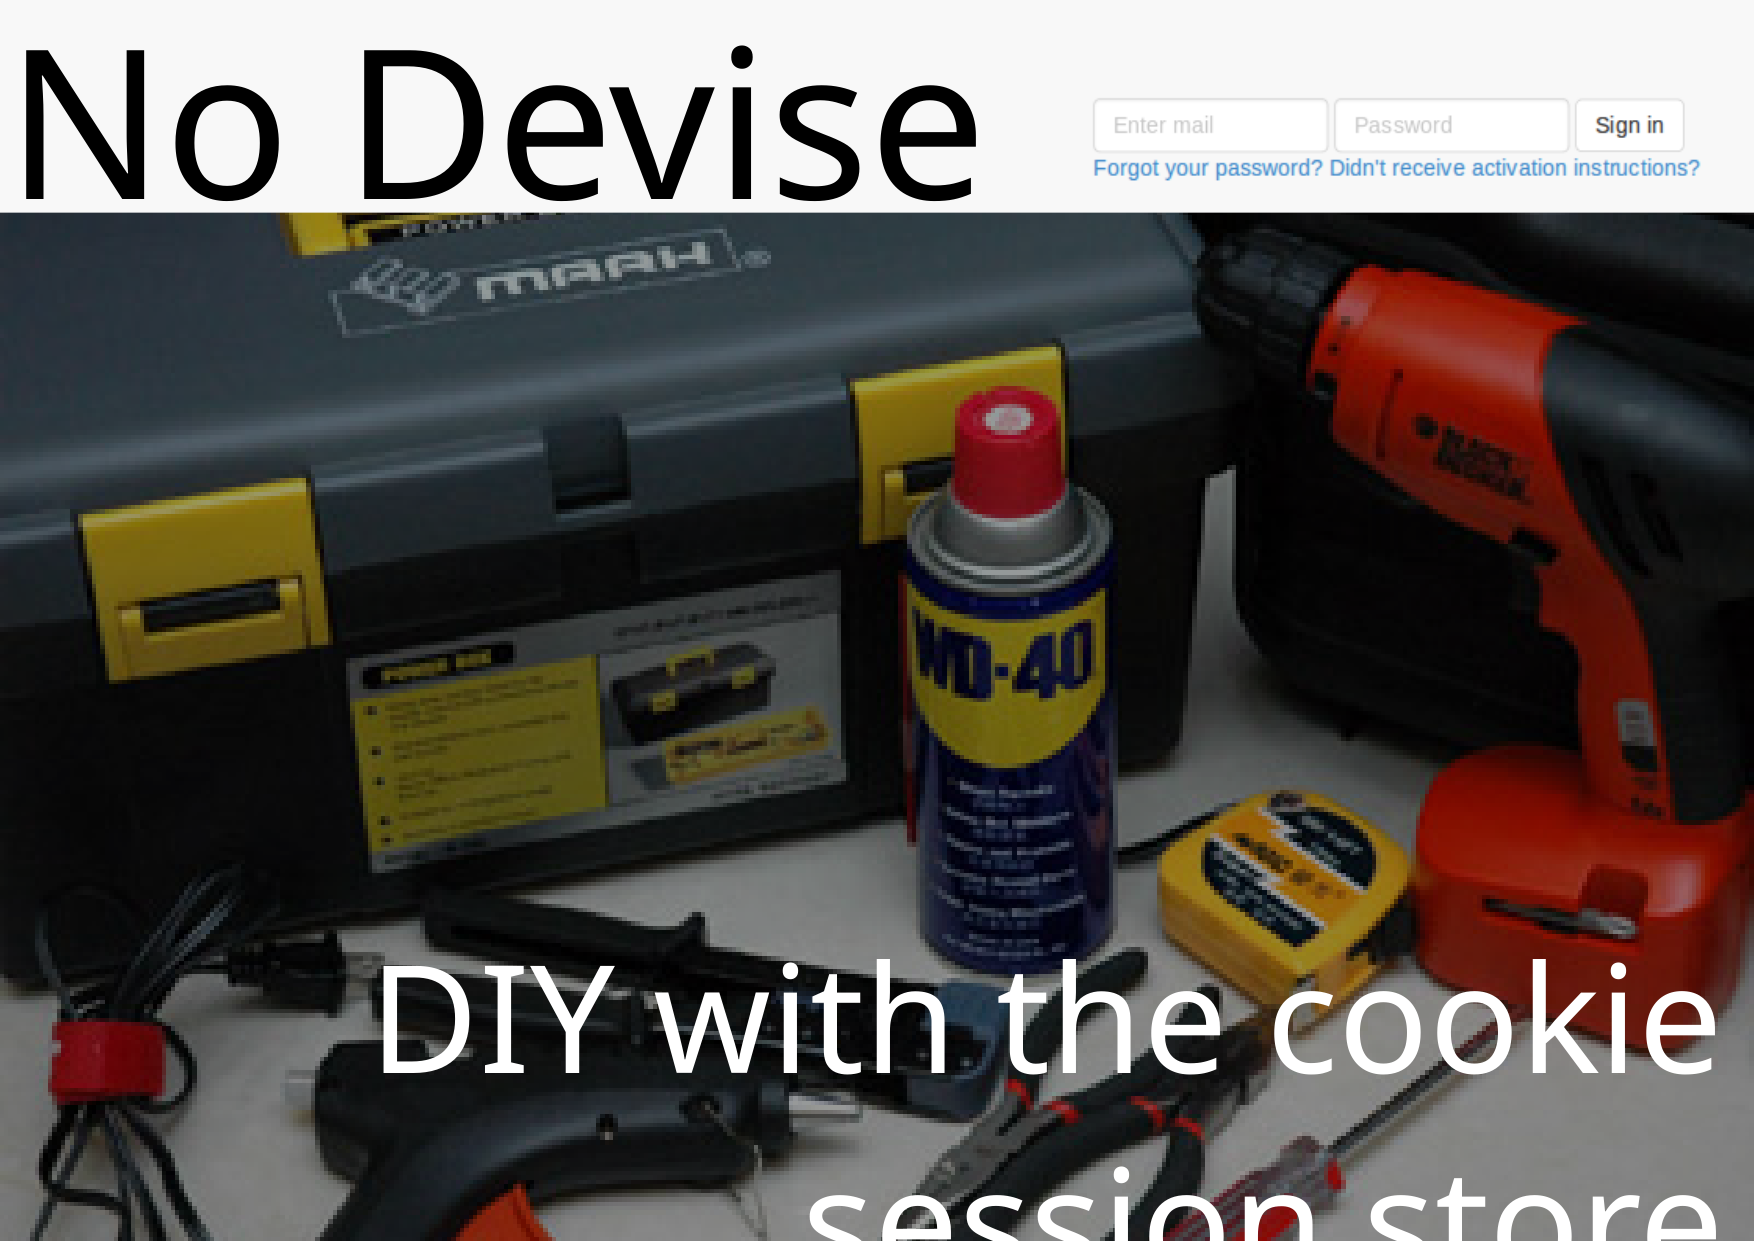

No Devise
#
DIY with the cookie session store